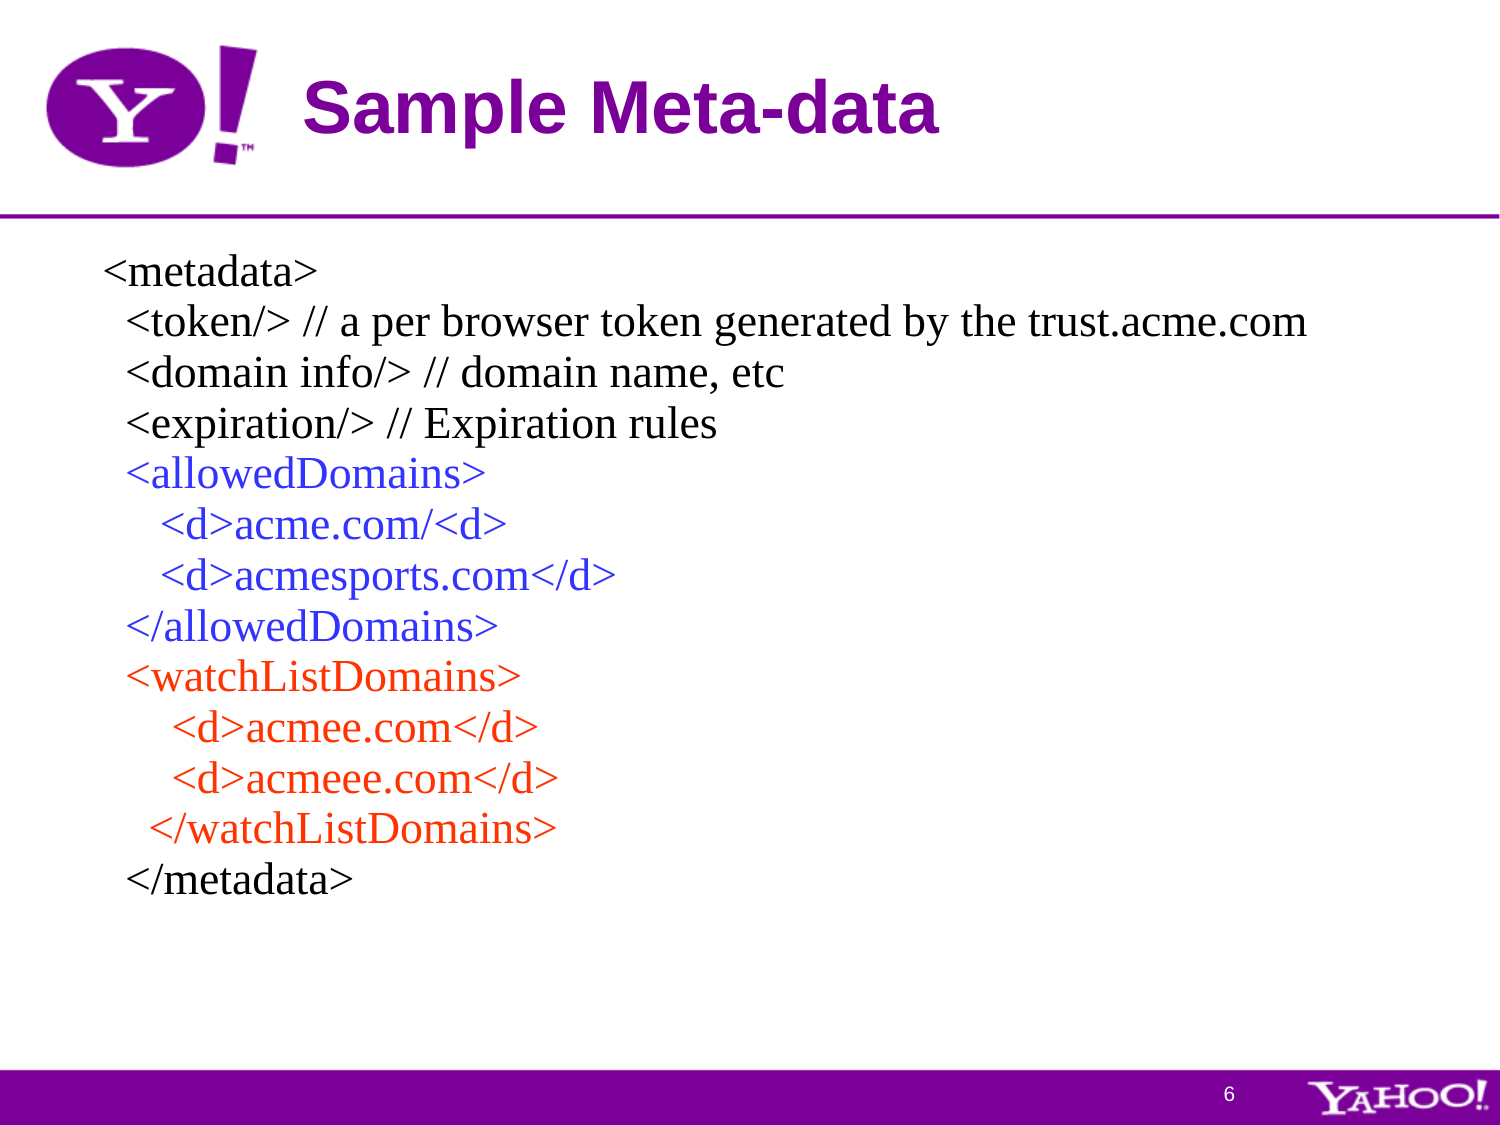

# Sample Meta-data
<metadata>
 <token/> // a per browser token generated by the trust.acme.com
 <domain info/> // domain name, etc
 <expiration/> // Expiration rules
 <allowedDomains>
 <d>acme.com/<d>
 <d>acmesports.com</d>
 </allowedDomains>
 <watchListDomains>
 <d>acmee.com</d>
 <d>acmeee.com</d>
 </watchListDomains>
 </metadata>
6